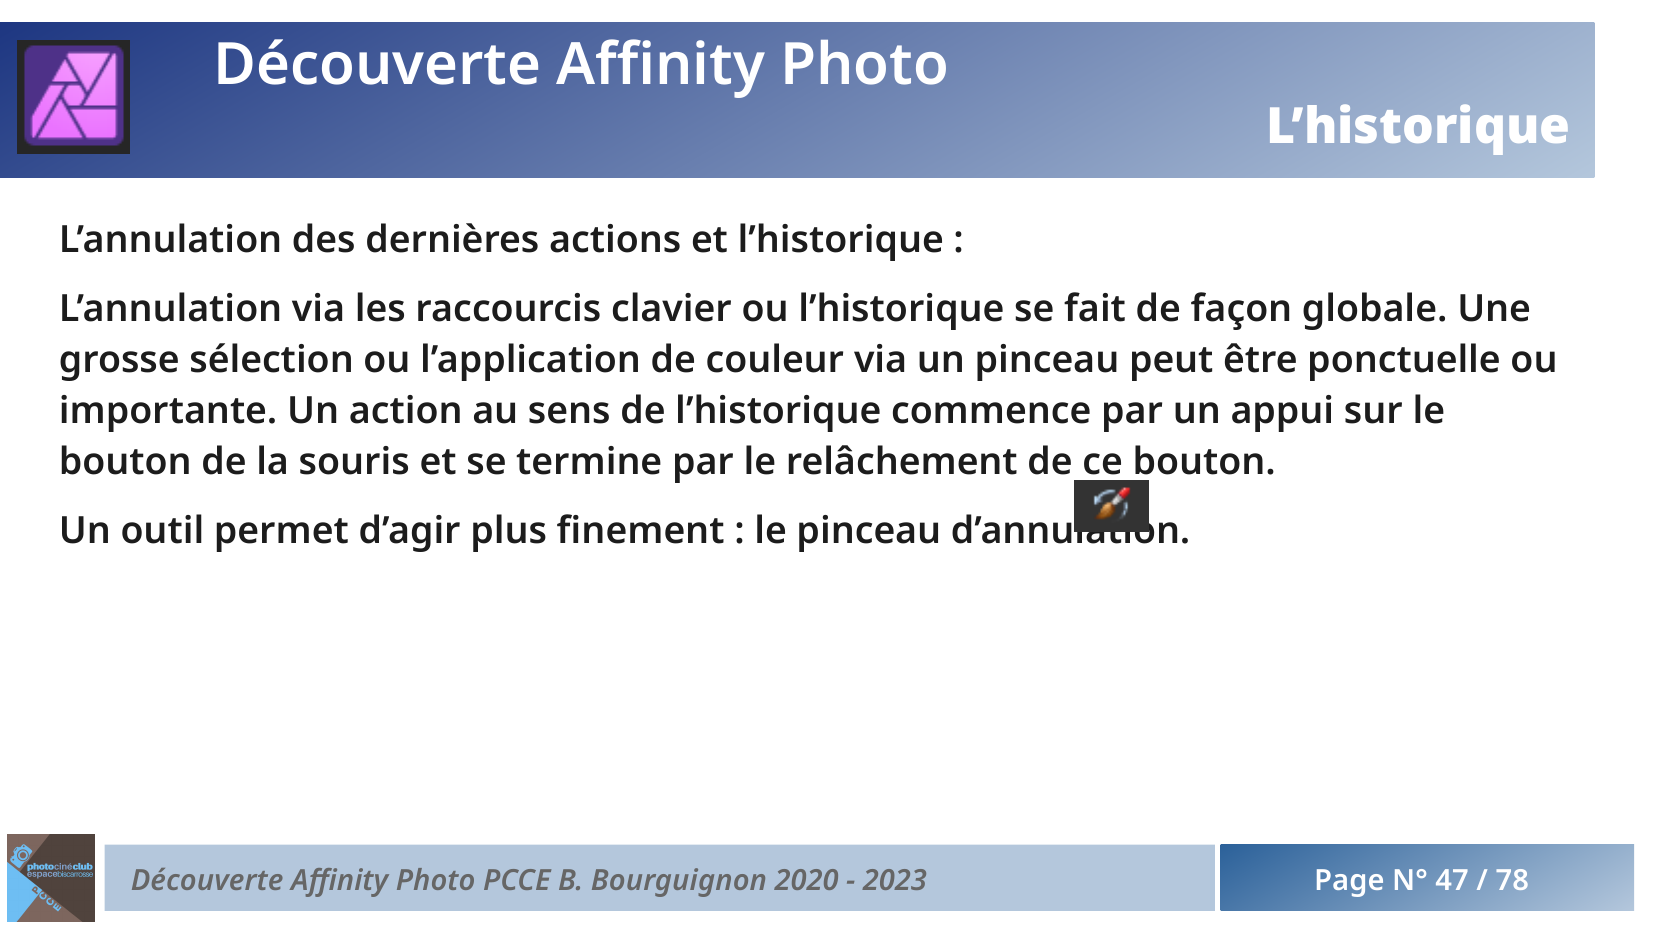

# L’historique
L’annulation des dernières actions et l’historique :
L’annulation via les raccourcis clavier ou l’historique se fait de façon globale. Une grosse sélection ou l’application de couleur via un pinceau peut être ponctuelle ou importante. Un action au sens de l’historique commence par un appui sur le bouton de la souris et se termine par le relâchement de ce bouton.
Un outil permet d’agir plus finement : le pinceau d’annulation.